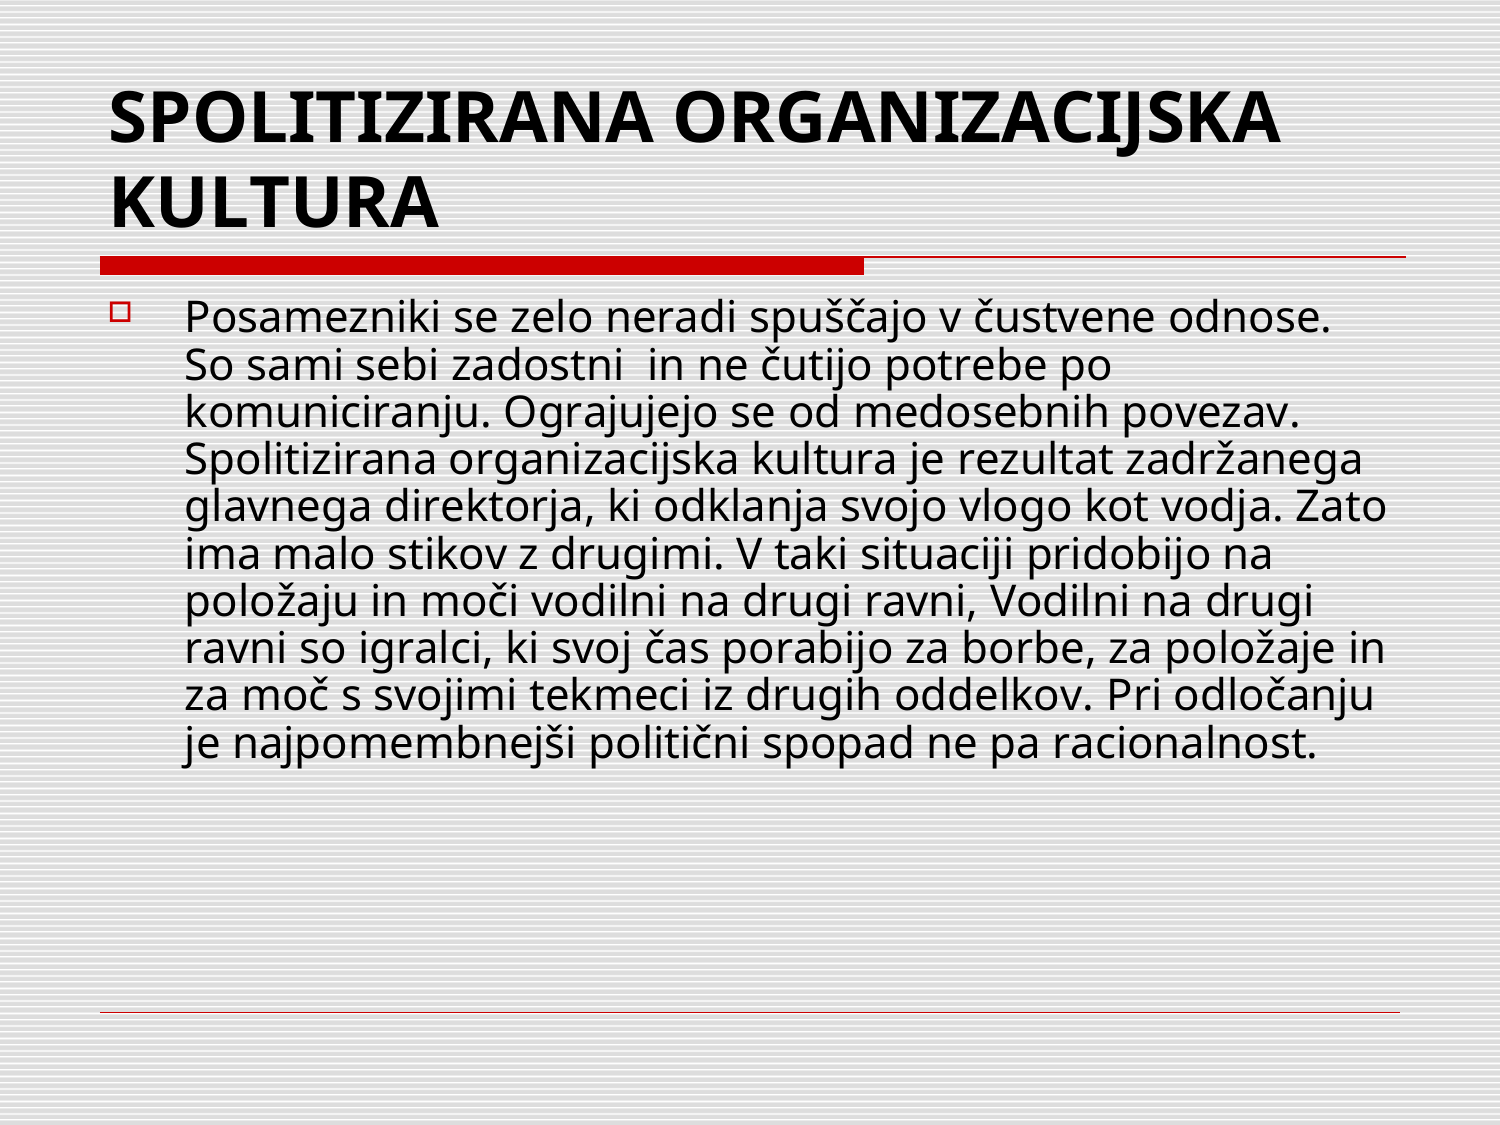

# SPOLITIZIRANA ORGANIZACIJSKA KULTURA
Posamezniki se zelo neradi spuščajo v čustvene odnose. So sami sebi zadostni in ne čutijo potrebe po komuniciranju. Ograjujejo se od medosebnih povezav. Spolitizirana organizacijska kultura je rezultat zadržanega glavnega direktorja, ki odklanja svojo vlogo kot vodja. Zato ima malo stikov z drugimi. V taki situaciji pridobijo na položaju in moči vodilni na drugi ravni, Vodilni na drugi ravni so igralci, ki svoj čas porabijo za borbe, za položaje in za moč s svojimi tekmeci iz drugih oddelkov. Pri odločanju je najpomembnejši politični spopad ne pa racionalnost.